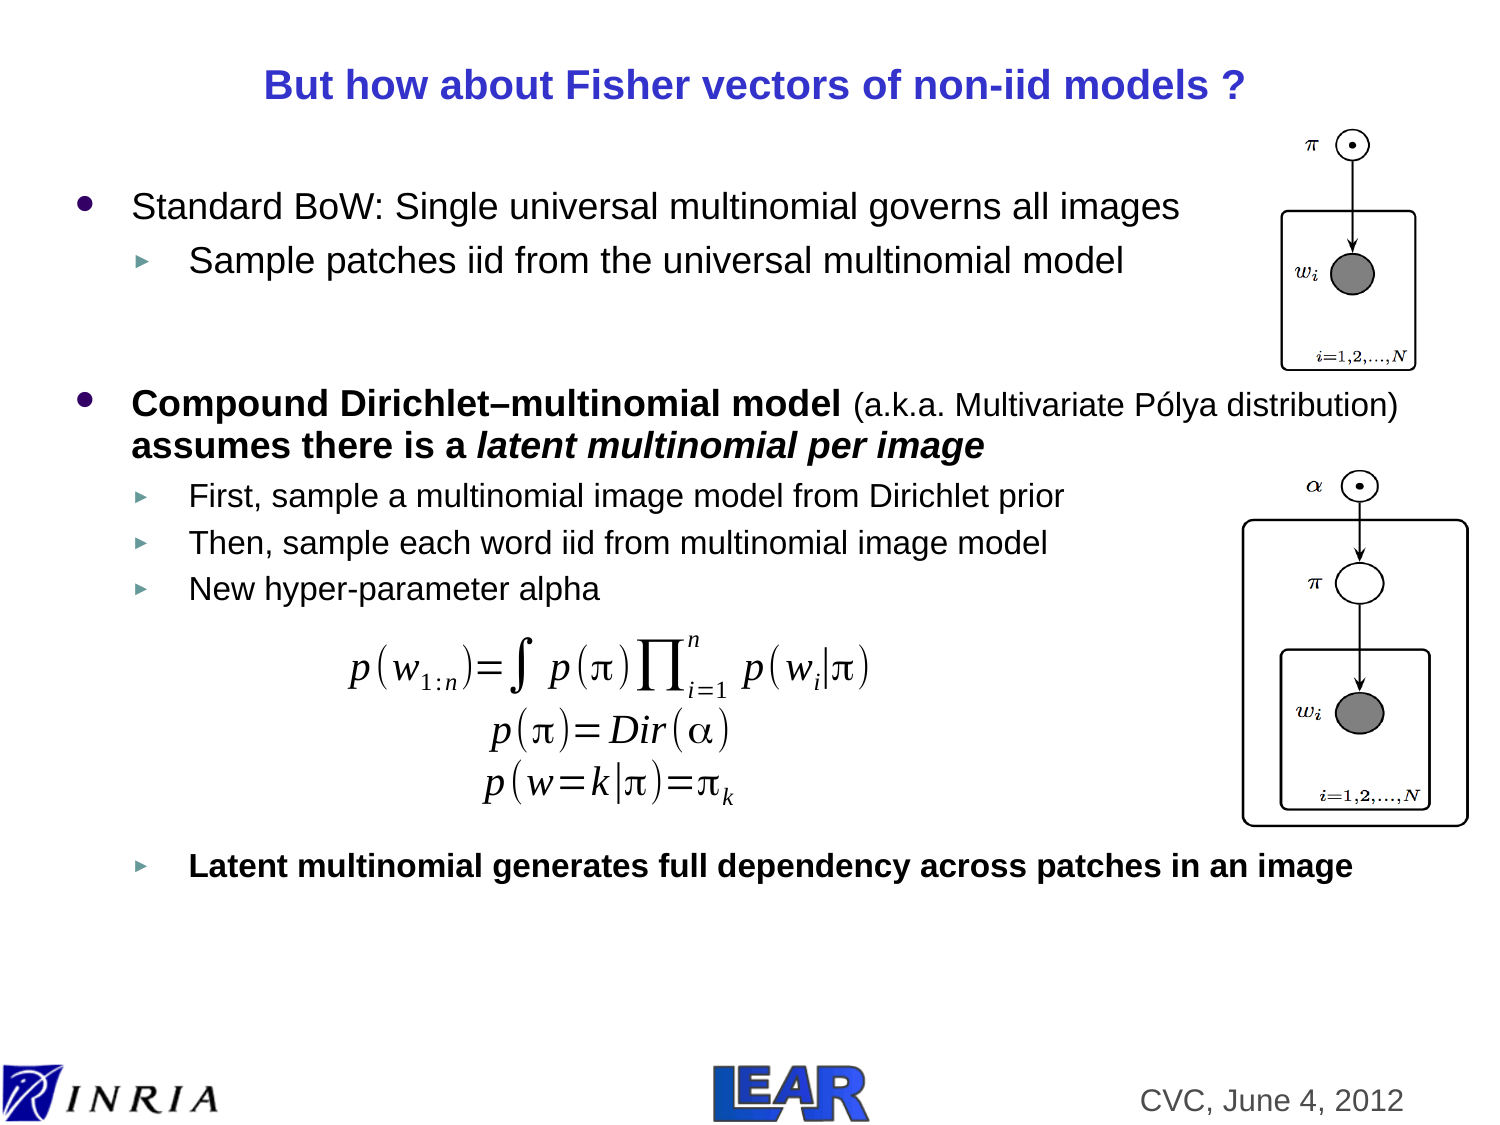

# But how about Fisher vectors of non-iid models ?
Standard BoW: Single universal multinomial governs all images
Sample patches iid from the universal multinomial model
Compound Dirichlet–multinomial model (a.k.a. Multivariate Pólya distribution) assumes there is a latent multinomial per image
First, sample a multinomial image model from Dirichlet prior
Then, sample each word iid from multinomial image model
New hyper-parameter alpha
Latent multinomial generates full dependency across patches in an image